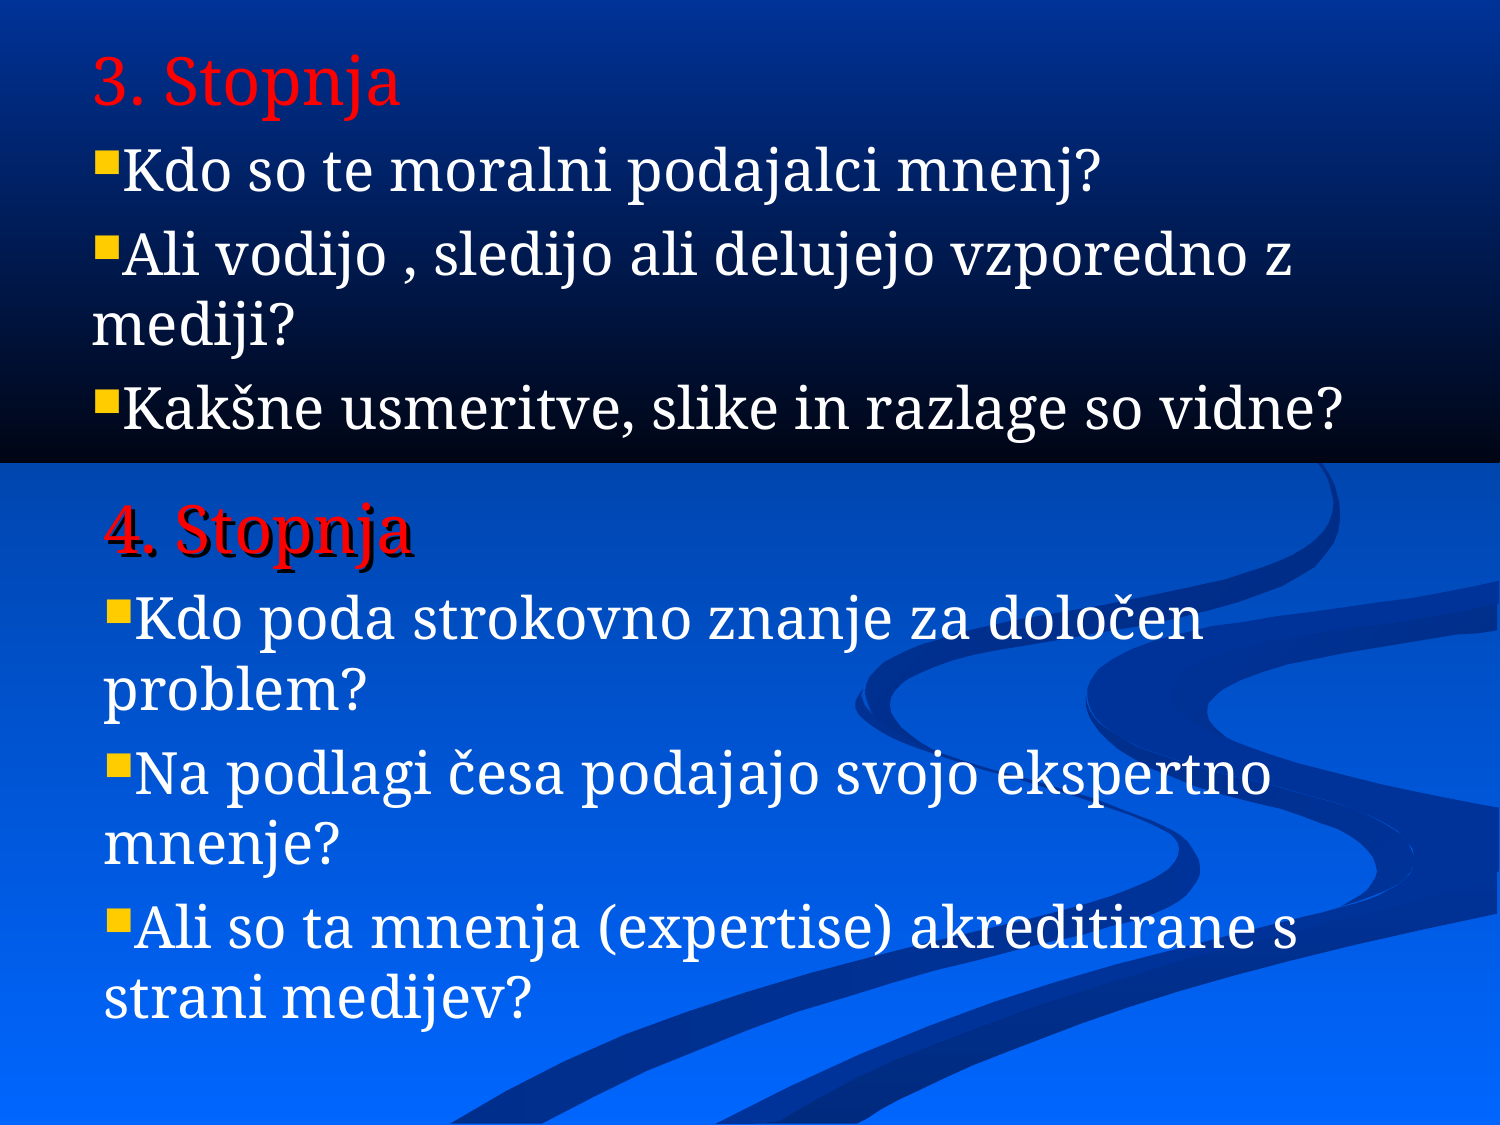

# 3. Stopnja
Kdo so te moralni podajalci mnenj?
Ali vodijo , sledijo ali delujejo vzporedno z mediji?
Kakšne usmeritve, slike in razlage so vidne?
4. Stopnja
Kdo poda strokovno znanje za določen problem?
Na podlagi česa podajajo svojo ekspertno mnenje?
Ali so ta mnenja (expertise) akreditirane s strani medijev?